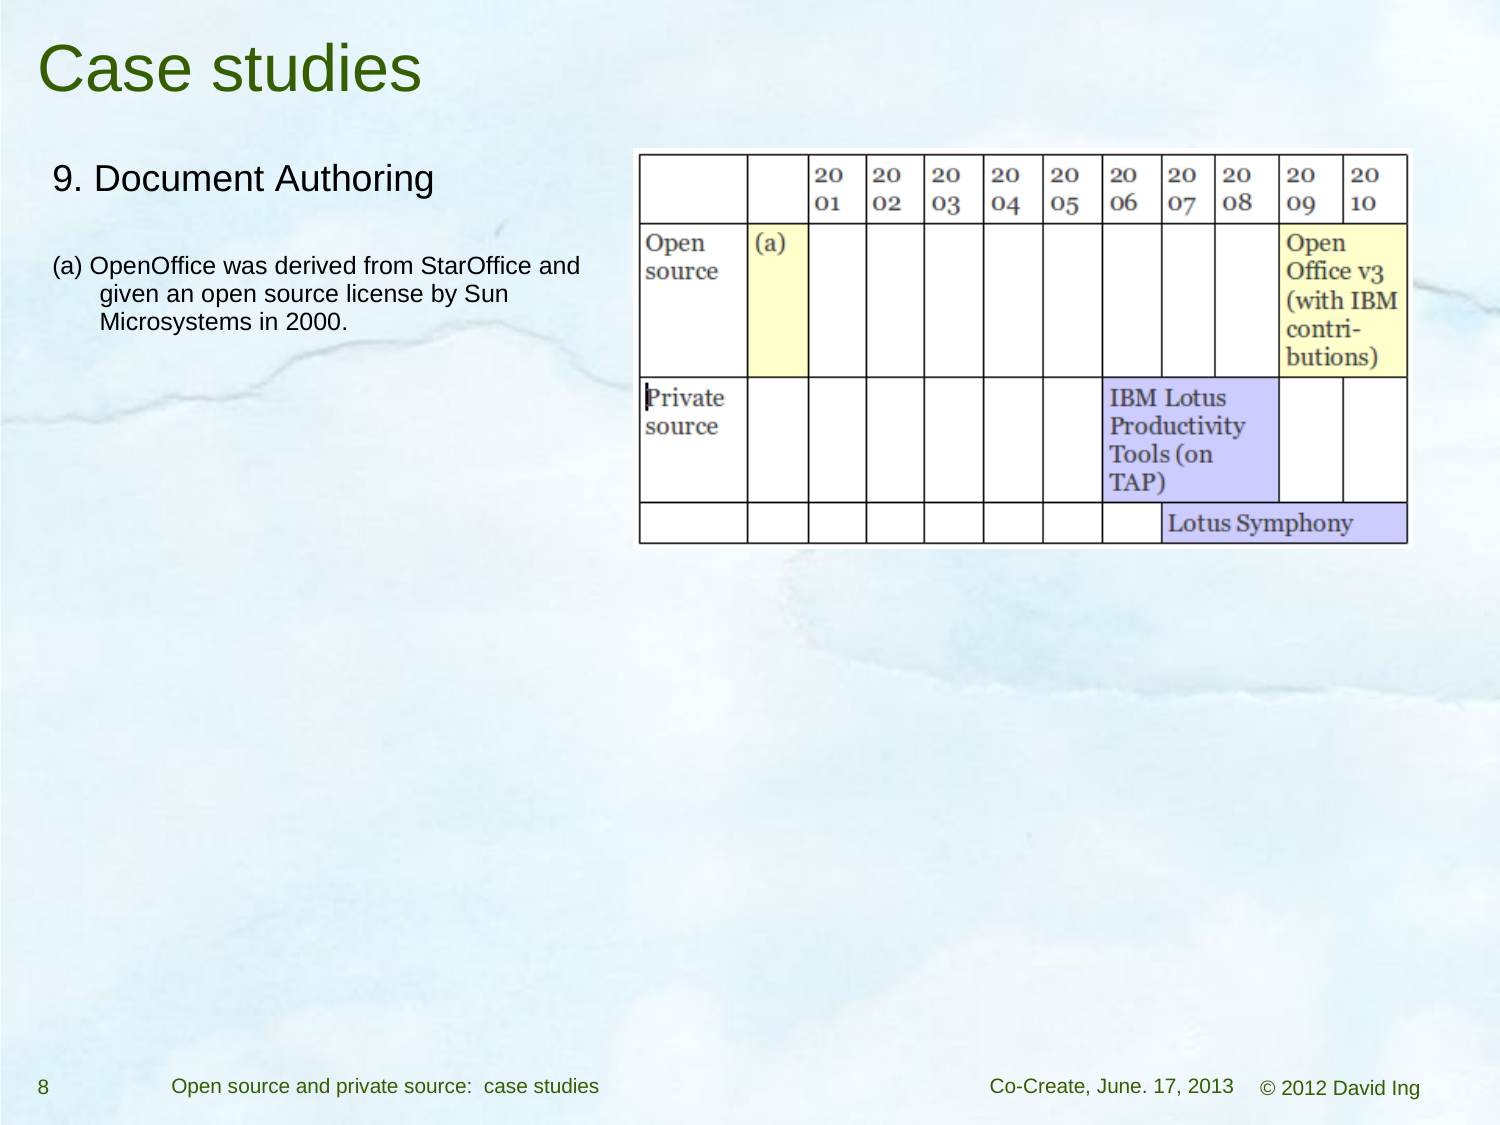

# Case studies
9. Document Authoring
(a) OpenOffice was derived from StarOffice and given an open source license by Sun Microsystems in 2000.
Open source and private source: case studies
Co-Create, June. 17, 2013
8